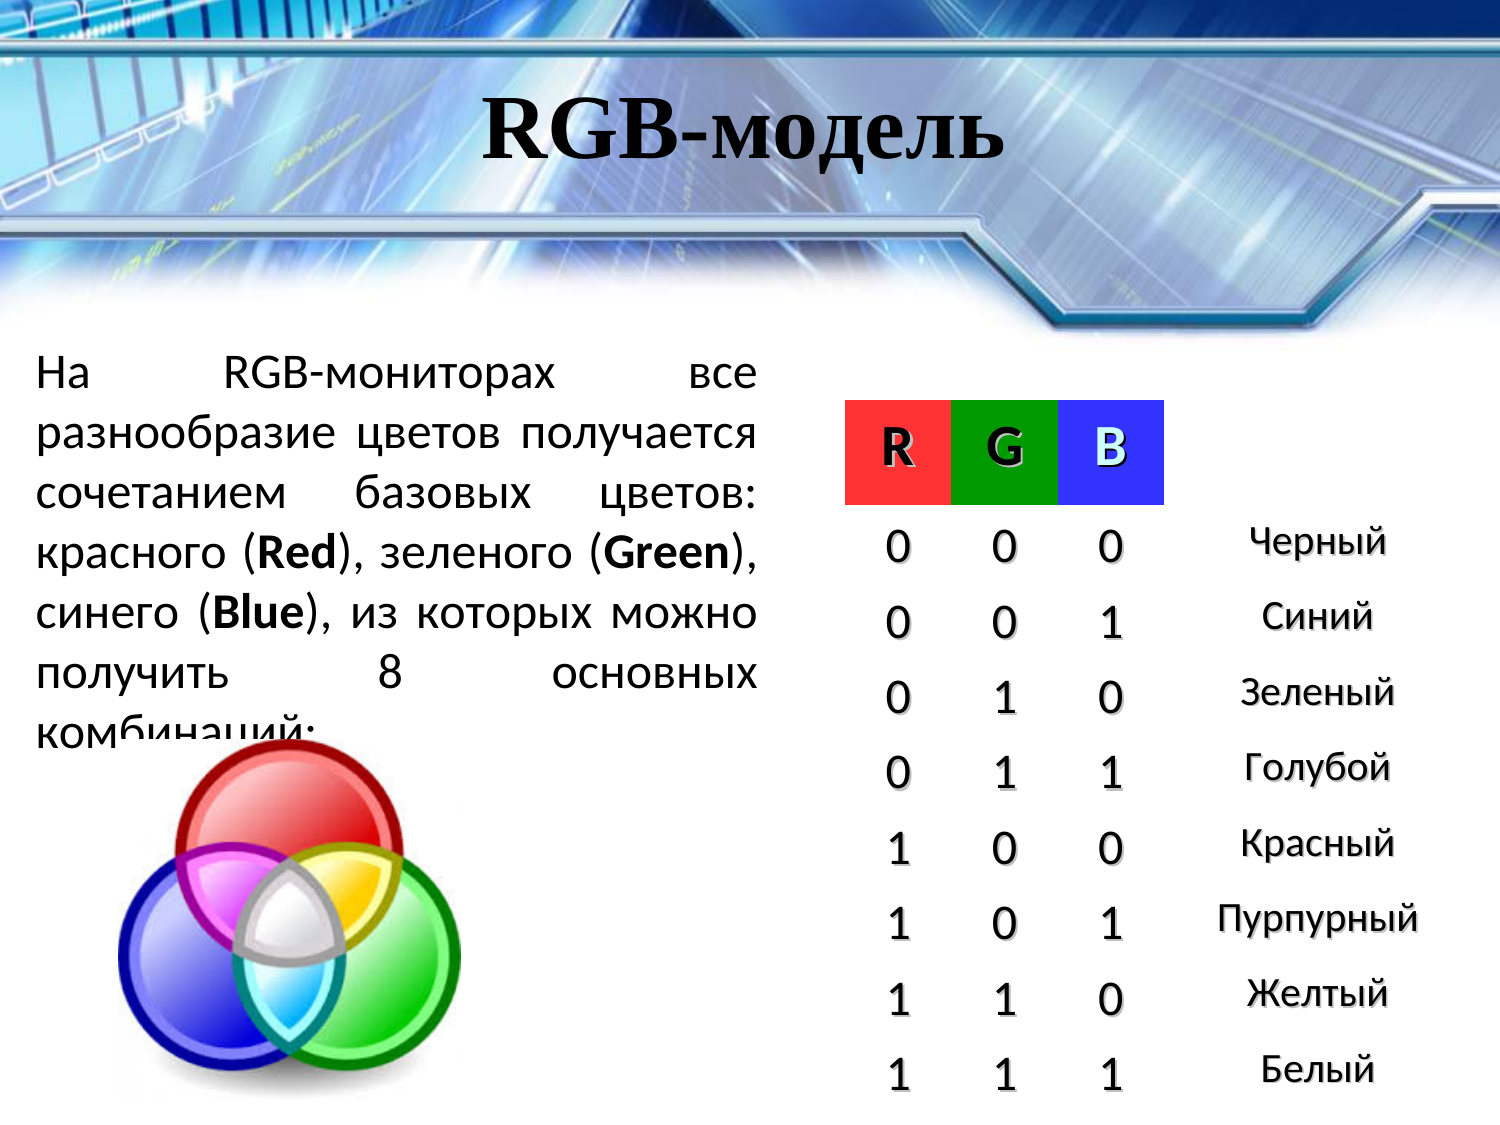

RGB-модель
# На RGB-мониторах все разнообразие цветов получается сочетанием базовых цветов: красного (Red), зеленого (Green), синего (Blue), из которых можно получить 8 основных комбинаций:
| R | G | B | |
| --- | --- | --- | --- |
| 0 | 0 | 0 | Черный |
| 0 | 0 | 1 | Синий |
| 0 | 1 | 0 | Зеленый |
| 0 | 1 | 1 | Голубой |
| 1 | 0 | 0 | Красный |
| 1 | 0 | 1 | Пурпурный |
| 1 | 1 | 0 | Желтый |
| 1 | 1 | 1 | Белый |